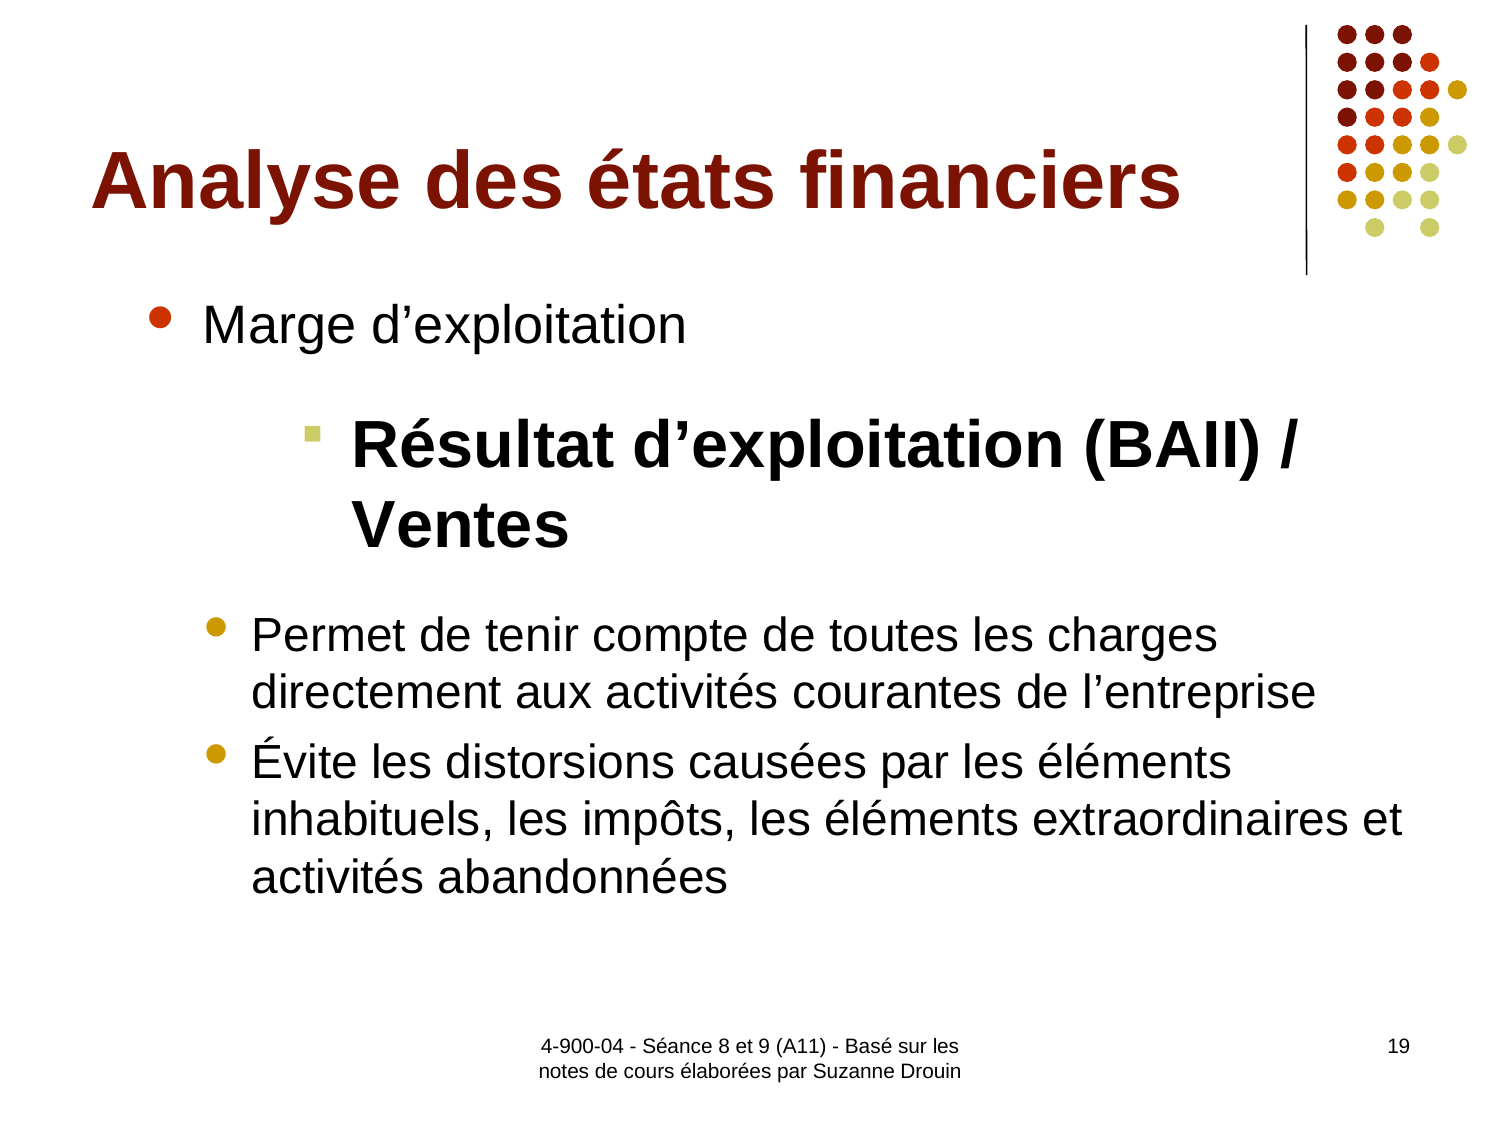

Analyse des états financiers
Marge d’exploitation
Résultat d’exploitation (BAII) / Ventes
Permet de tenir compte de toutes les charges directement aux activités courantes de l’entreprise
Évite les distorsions causées par les éléments inhabituels, les impôts, les éléments extraordinaires et activités abandonnées
4-900-04 - Séance 8 et 9 (A11) - Basé sur les notes de cours élaborées par Suzanne Drouin